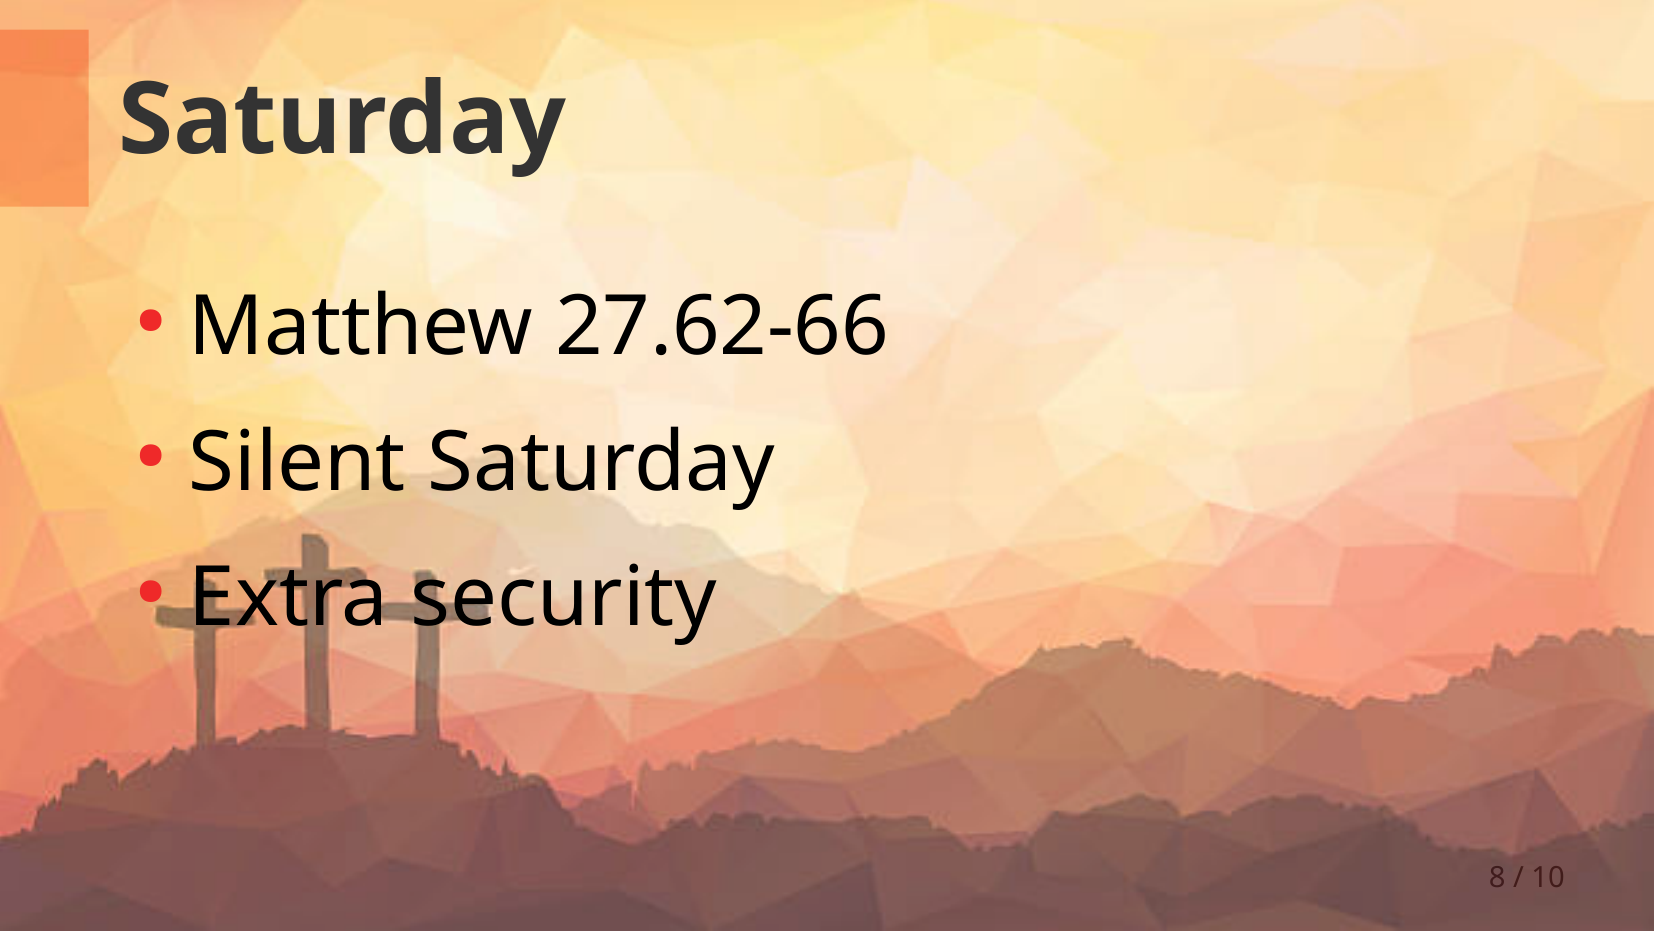

# Saturday
Matthew 27.62-66
Silent Saturday
Extra security
8